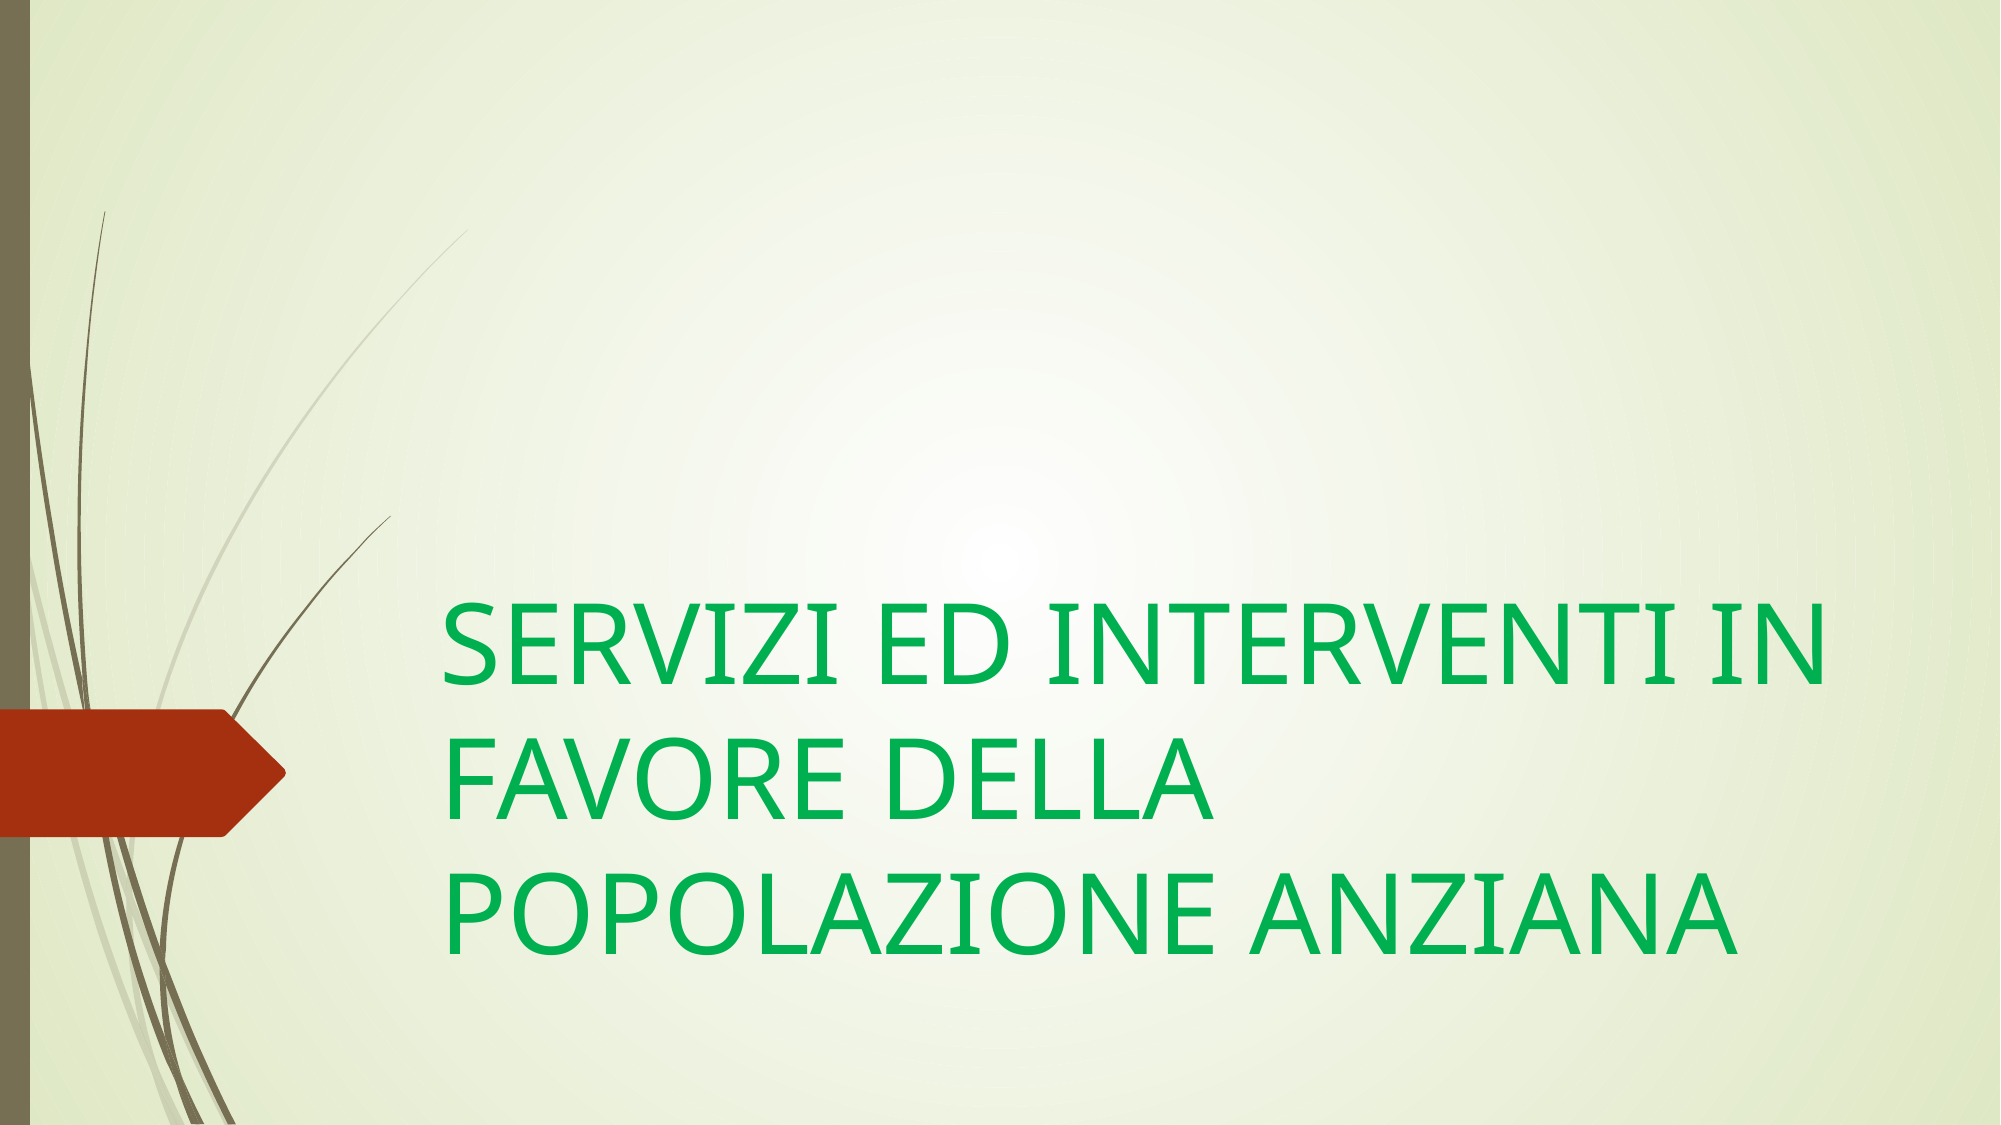

# SERVIZI ED INTERVENTI IN FAVORE DELLA POPOLAZIONE ANZIANA